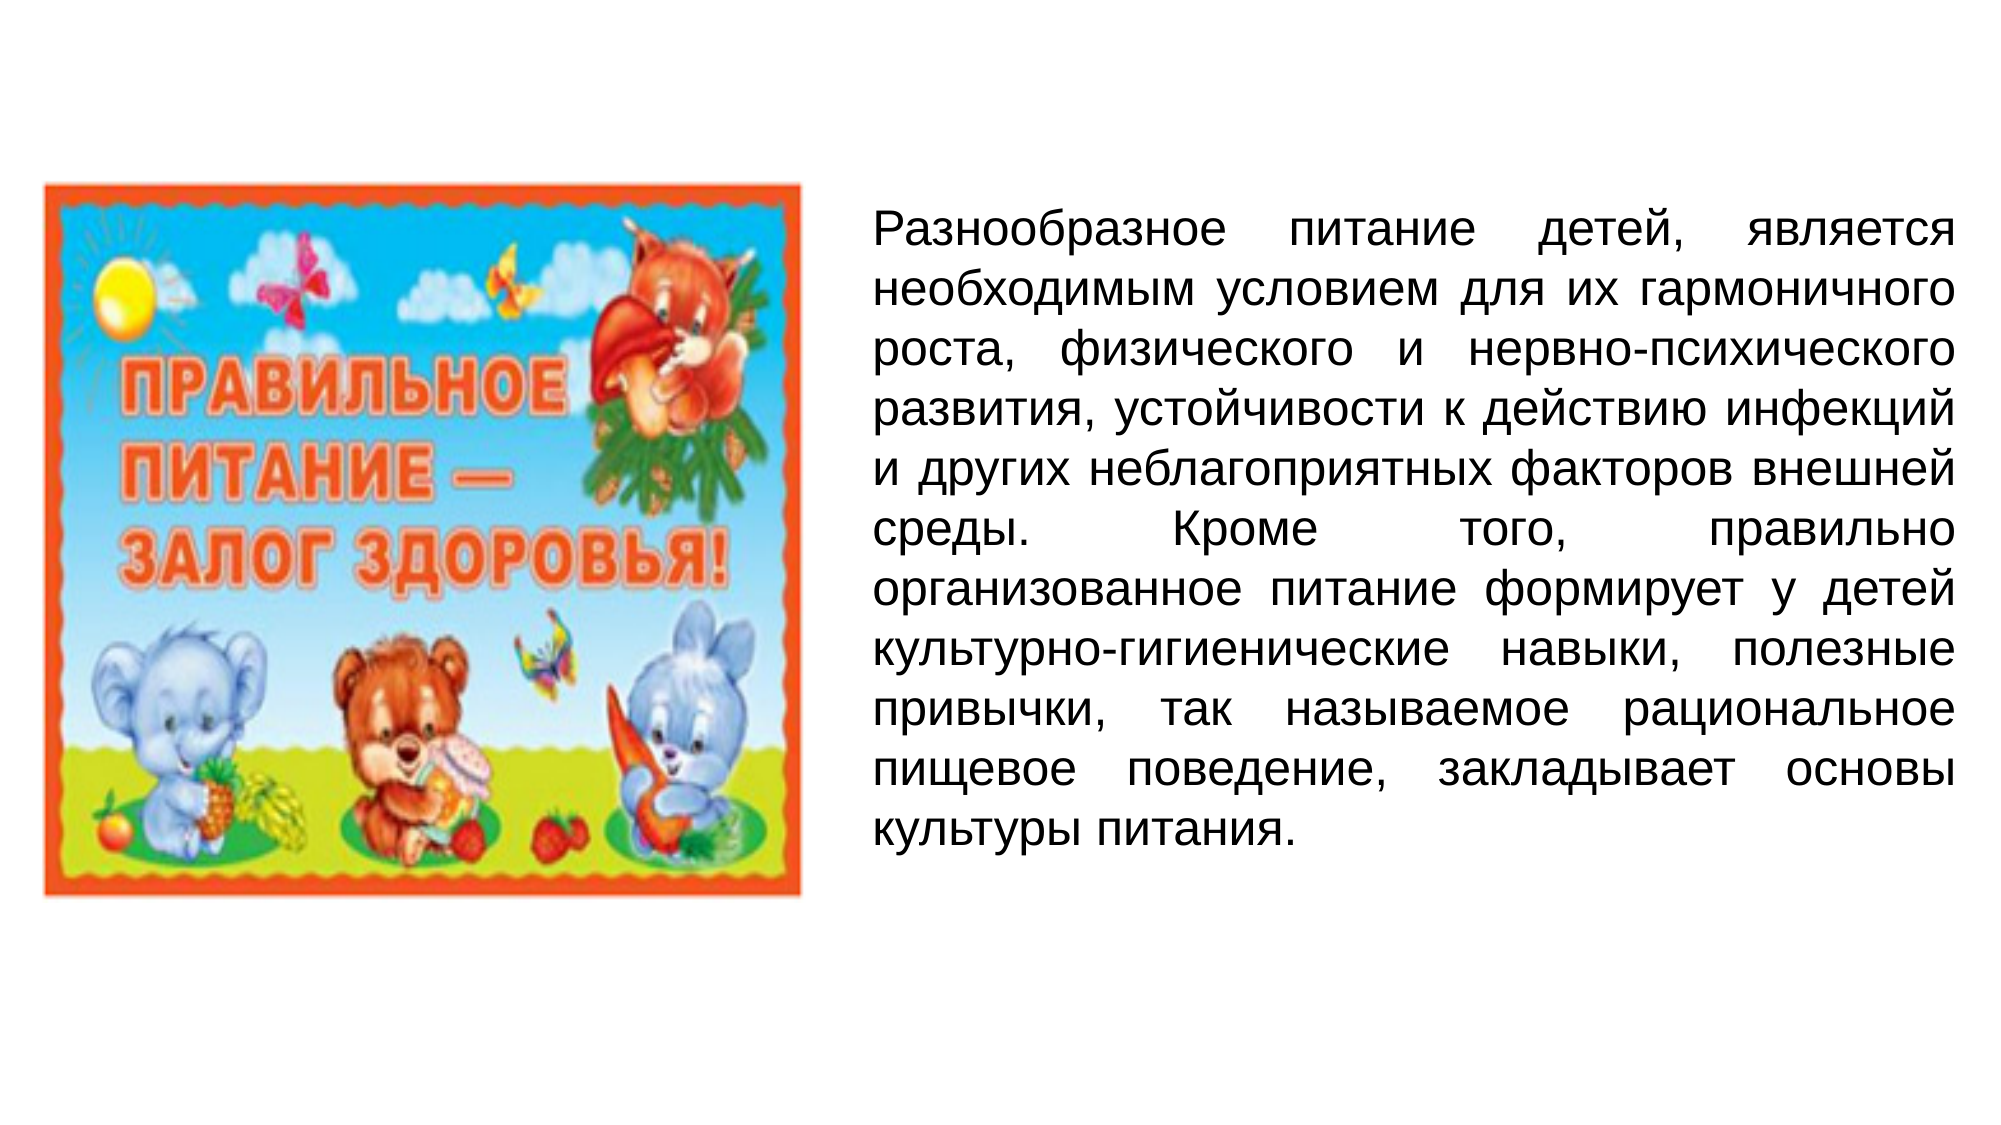

Разнообразное питание детей, является необходимым условием для их гармоничного роста, физического и нервно-психического развития, устойчивости к действию инфекций и других неблагоприятных факторов внешней среды. Кроме того, правильно организованное питание формирует у детей культурно-гигиенические навыки, полезные привычки, так называемое рациональное пищевое поведение, закладывает основы культуры питания.